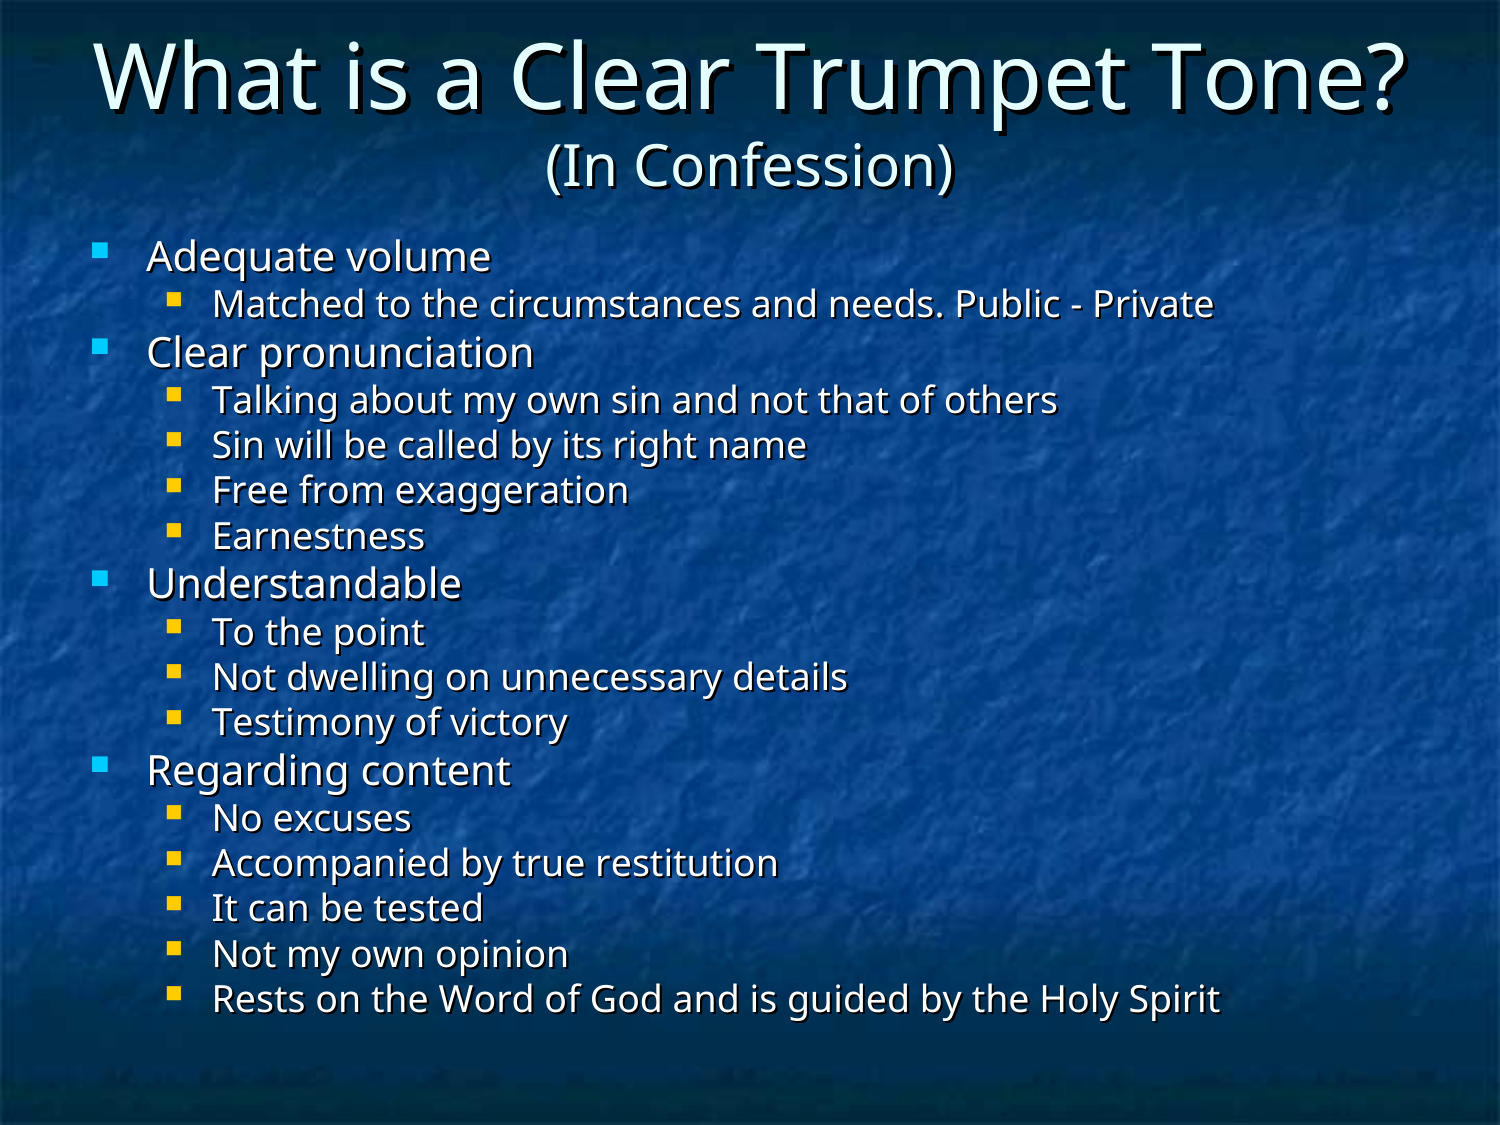

# What is a Clear Trumpet Tone? (In Confession)
Adequate volume
Matched to the circumstances and needs. Public - Private
Clear pronunciation
Talking about my own sin and not that of others
Sin will be called by its right name
Free from exaggeration
Earnestness
Understandable
To the point
Not dwelling on unnecessary details
Testimony of victory
Regarding content
No excuses
Accompanied by true restitution
It can be tested
Not my own opinion
Rests on the Word of God and is guided by the Holy Spirit